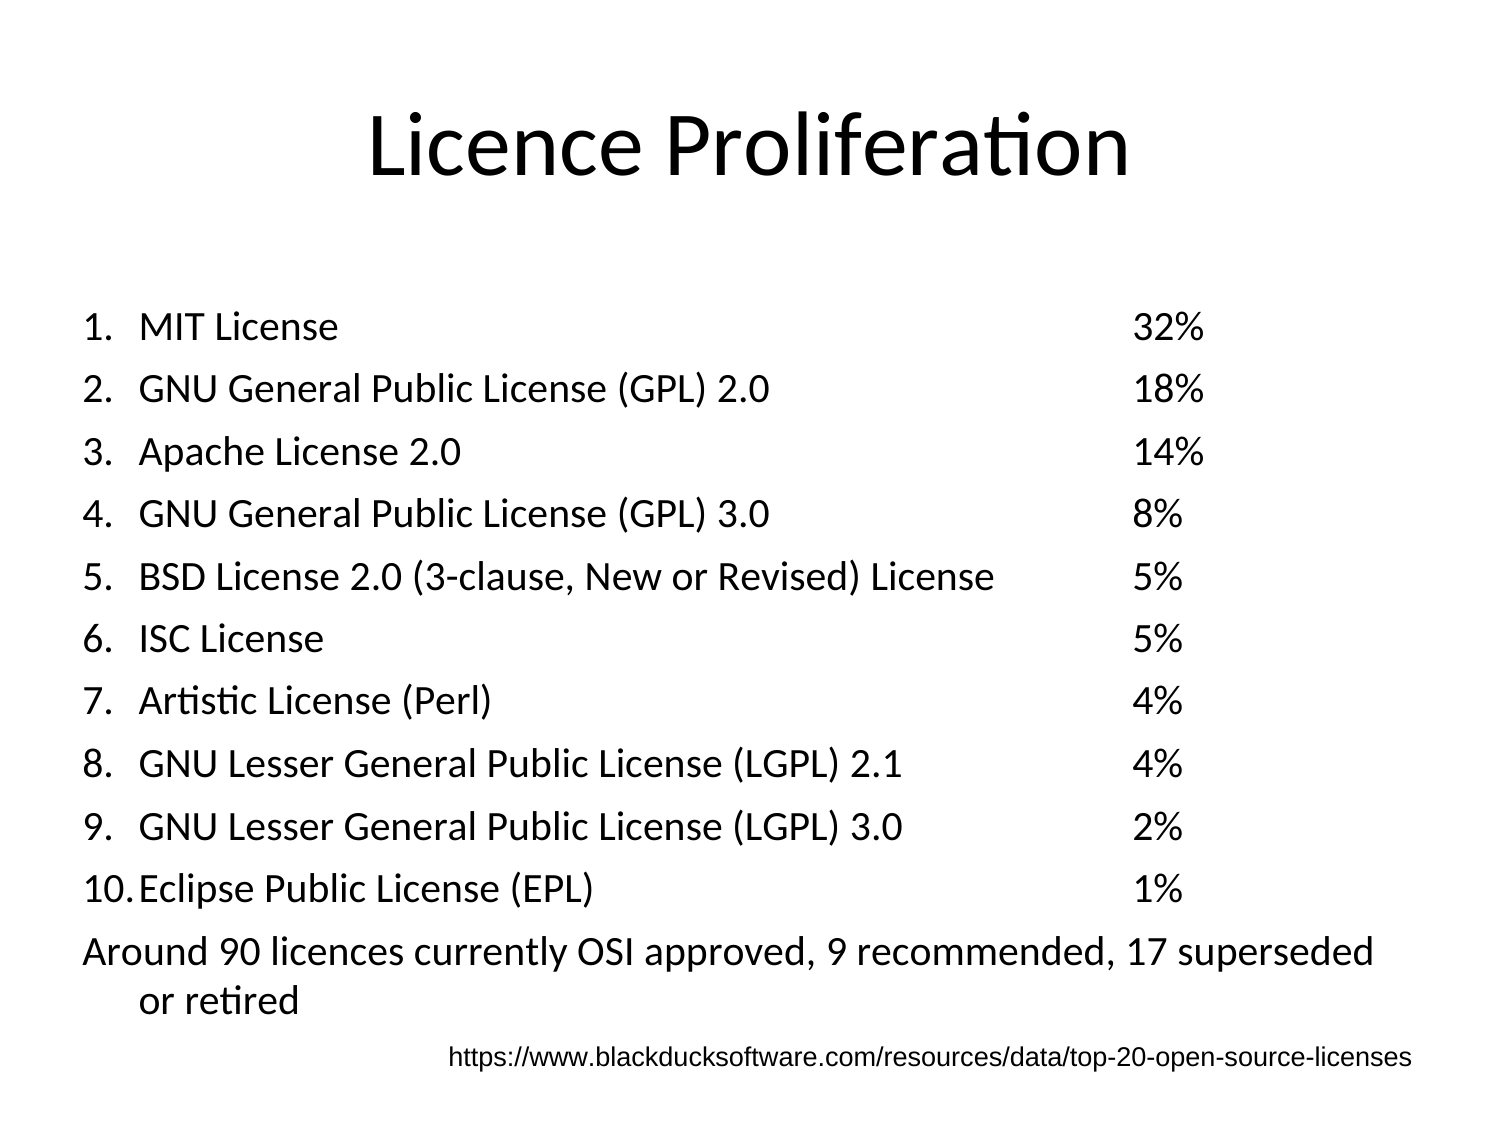

# Licence Proliferation
1.	MIT License						32%
2.	GNU General Public License (GPL) 2.0			18%
3.	Apache License 2.0					14%
4.	GNU General Public License (GPL) 3.0			8%
5.	BSD License 2.0 (3-clause, New or Revised) License	5%
6.	ISC License						5%
7.	Artistic License (Perl)					4%
8.	GNU Lesser General Public License (LGPL) 2.1		4%
9.	GNU Lesser General Public License (LGPL) 3.0		2%
10.	Eclipse Public License (EPL)				1%
Around 90 licences currently OSI approved, 9 recommended, 17 superseded or retired
https://www.blackducksoftware.com/resources/data/top-20-open-source-licenses